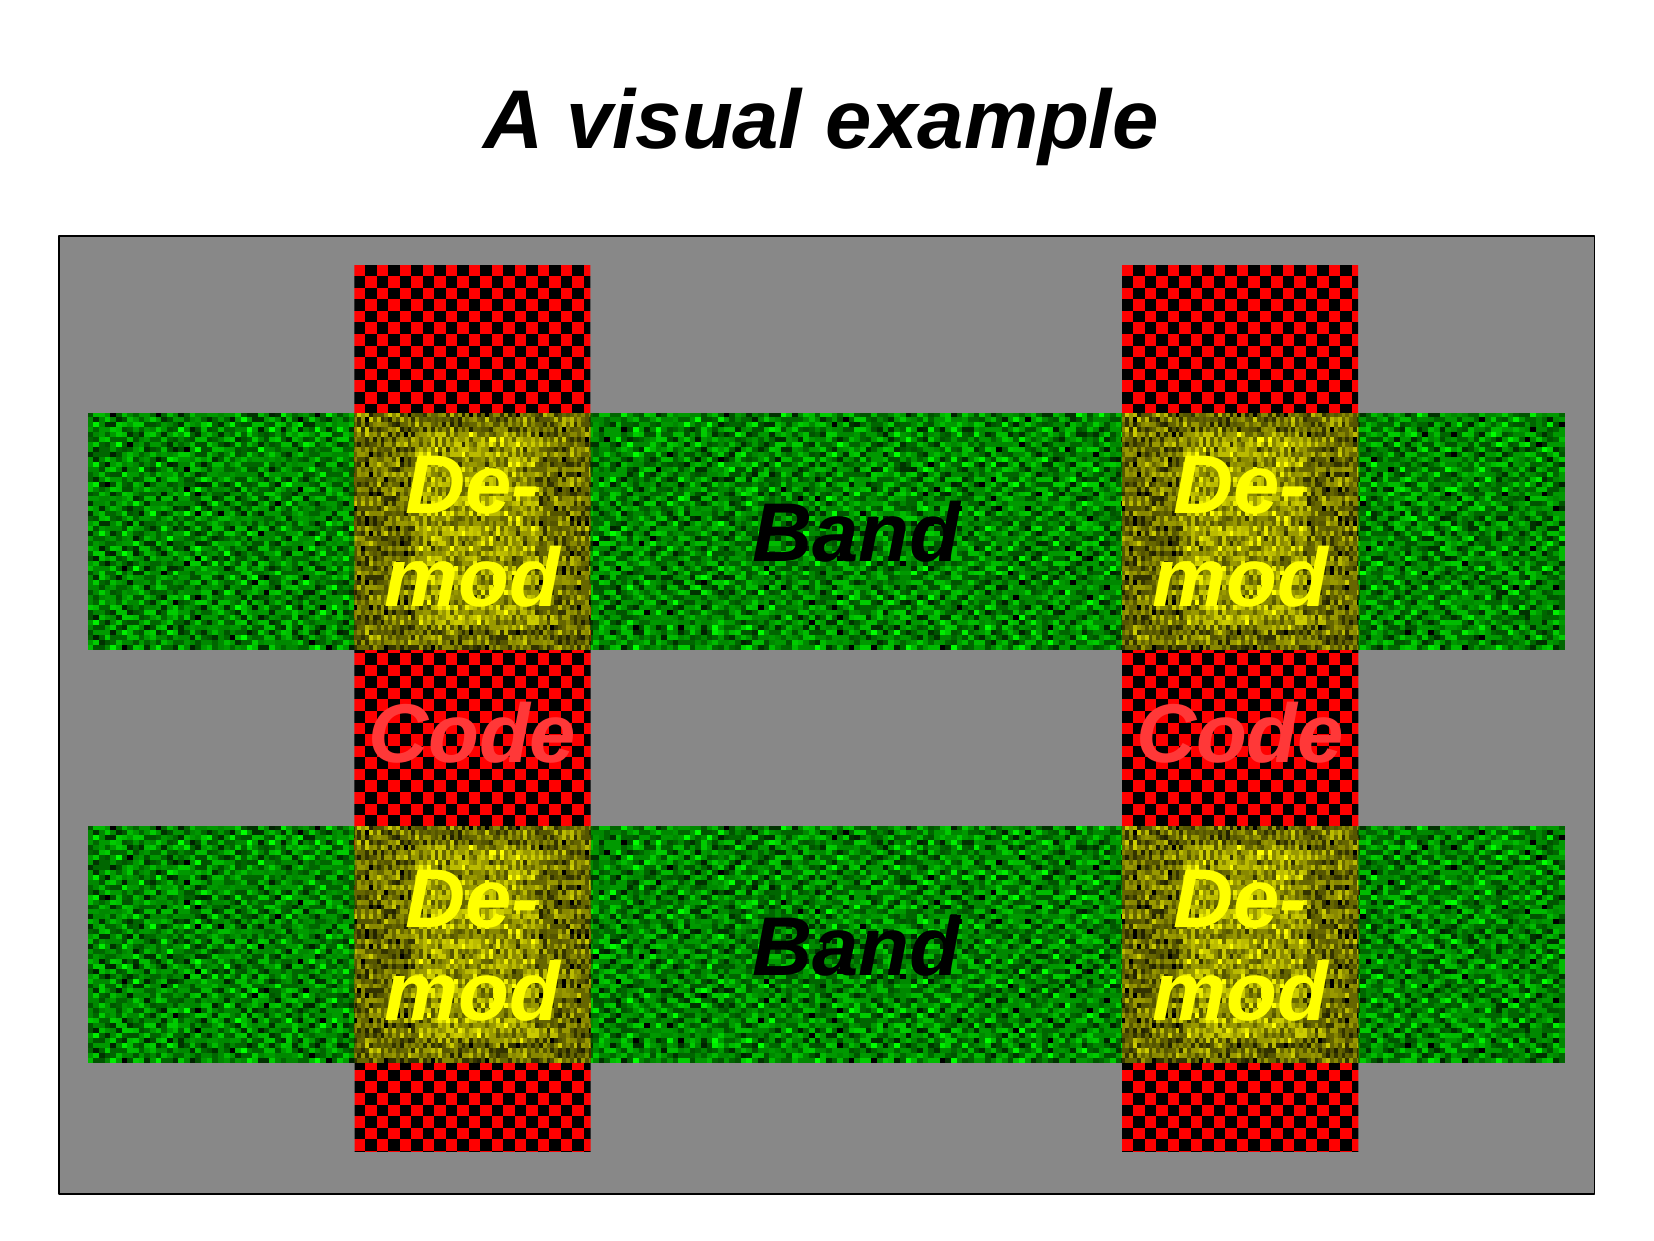

# A visual example
De-
mod
De-
mod
Band
Code
Code
r
De-
mod
De-
mod
Band